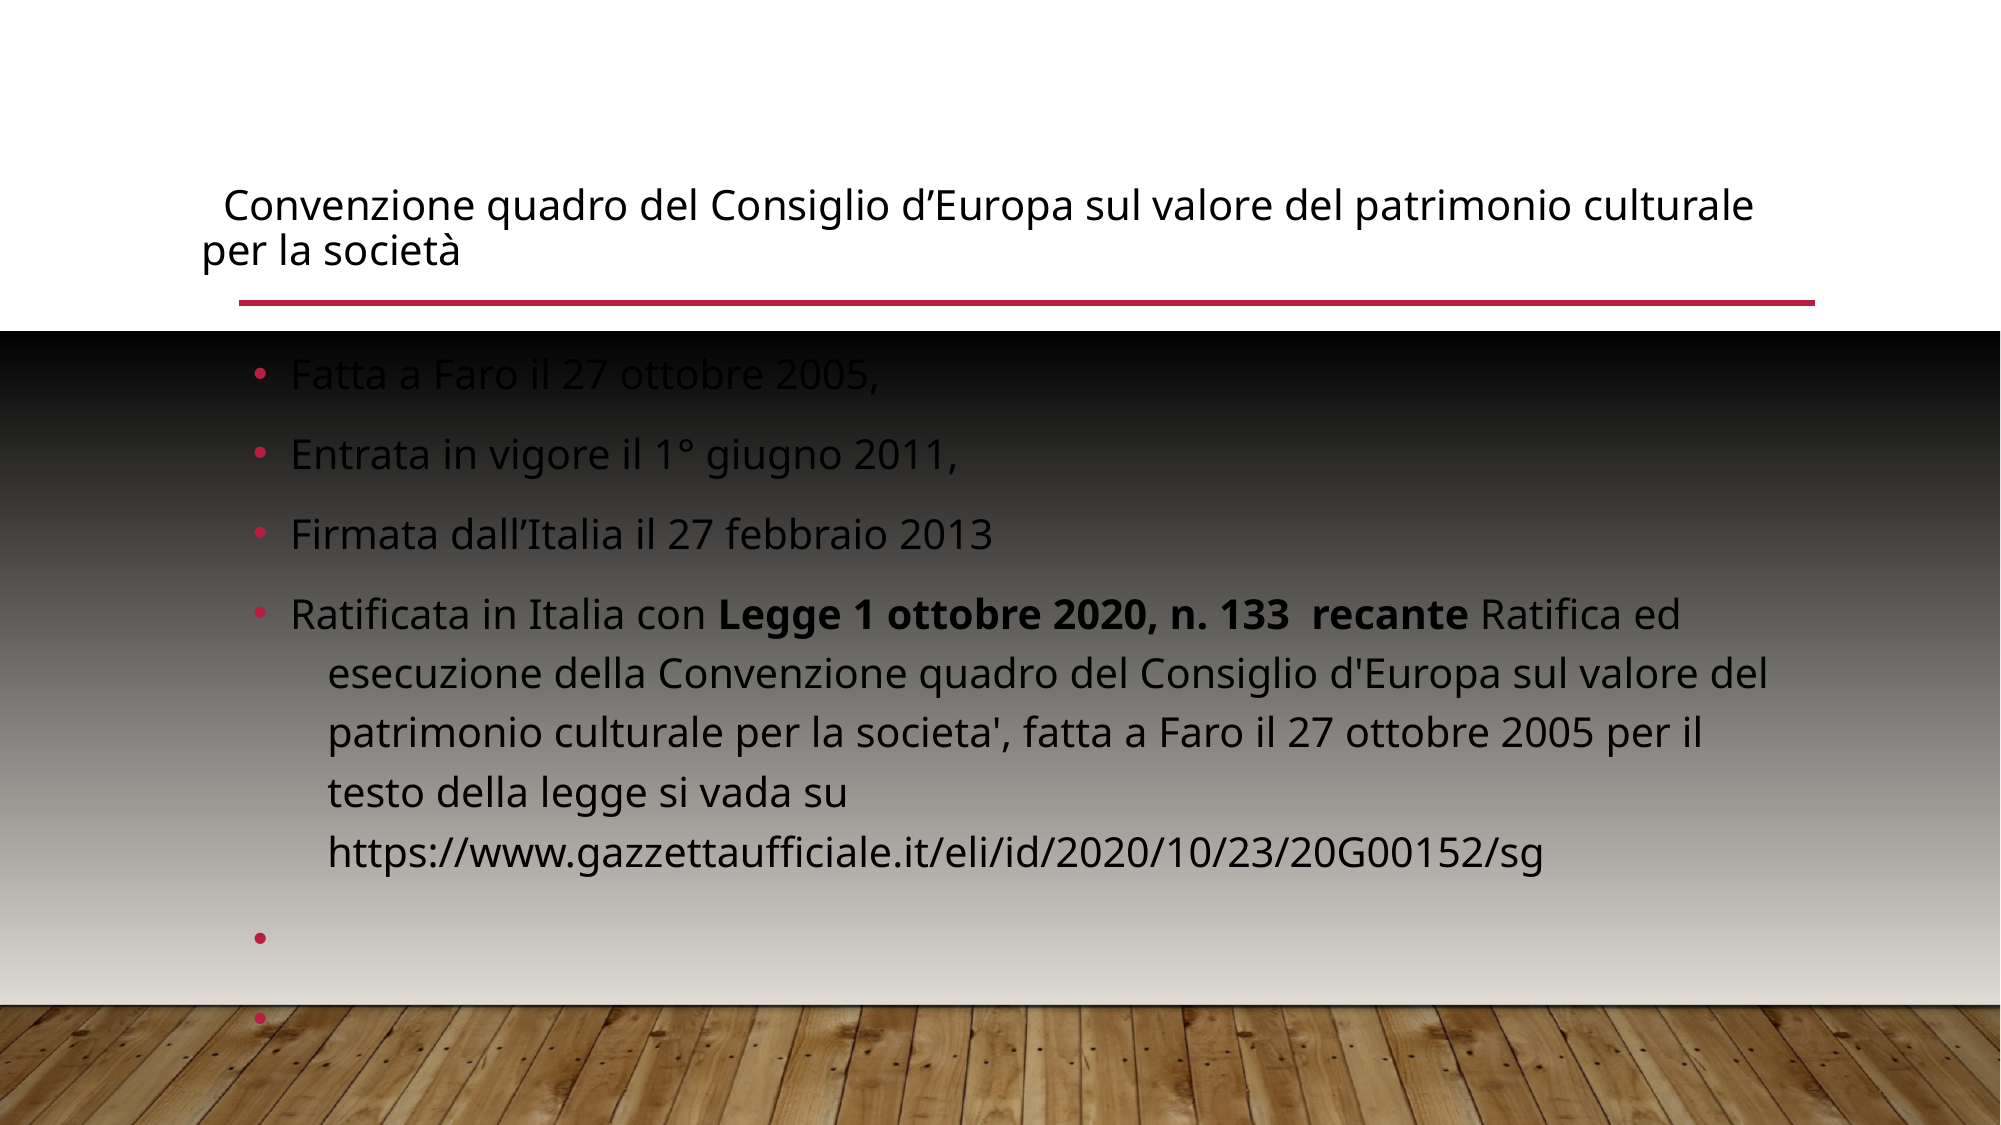

# Convenzione quadro del Consiglio d’Europa sul valore del patrimonio culturale per la società
Fatta a Faro il 27 ottobre 2005,
Entrata in vigore il 1° giugno 2011,
Firmata dall’Italia il 27 febbraio 2013
Ratificata in Italia con Legge 1 ottobre 2020, n. 133 recante Ratifica ed esecuzione della Convenzione quadro del Consiglio d'Europa sul valore del patrimonio culturale per la societa', fatta a Faro il 27 ottobre 2005 per il testo della legge si vada su https://www.gazzettaufficiale.it/eli/id/2020/10/23/20G00152/sg